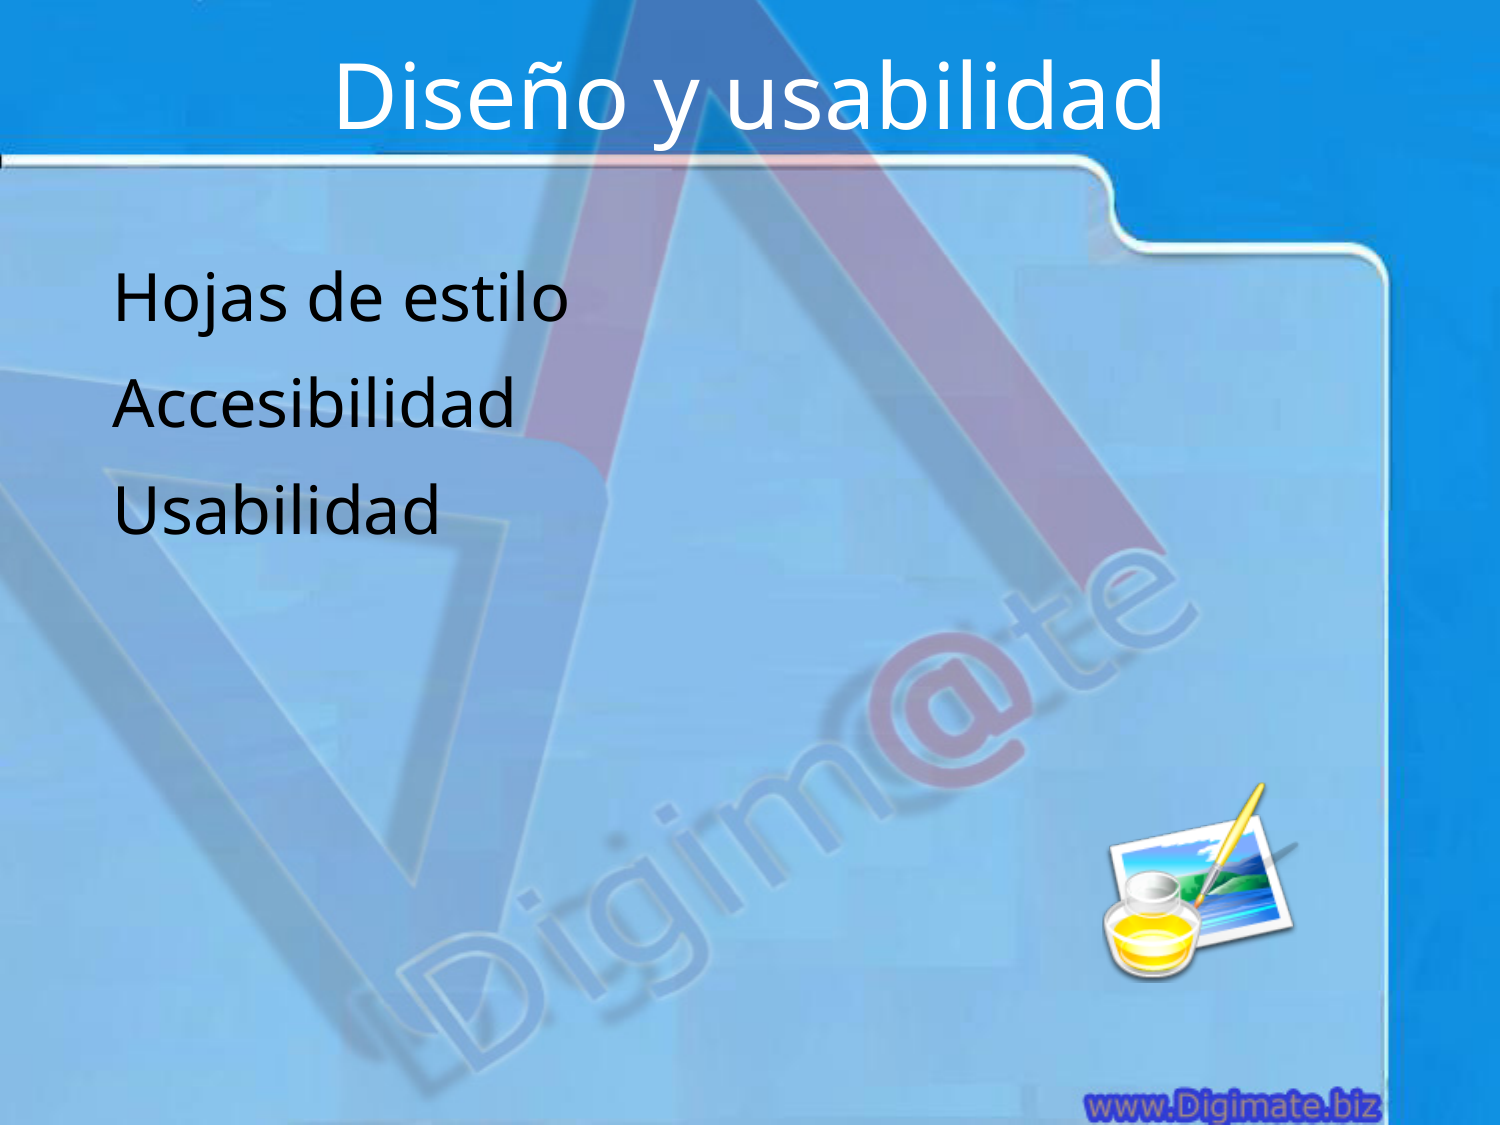

# Diseño y usabilidad
Hojas de estilo
Accesibilidad
Usabilidad